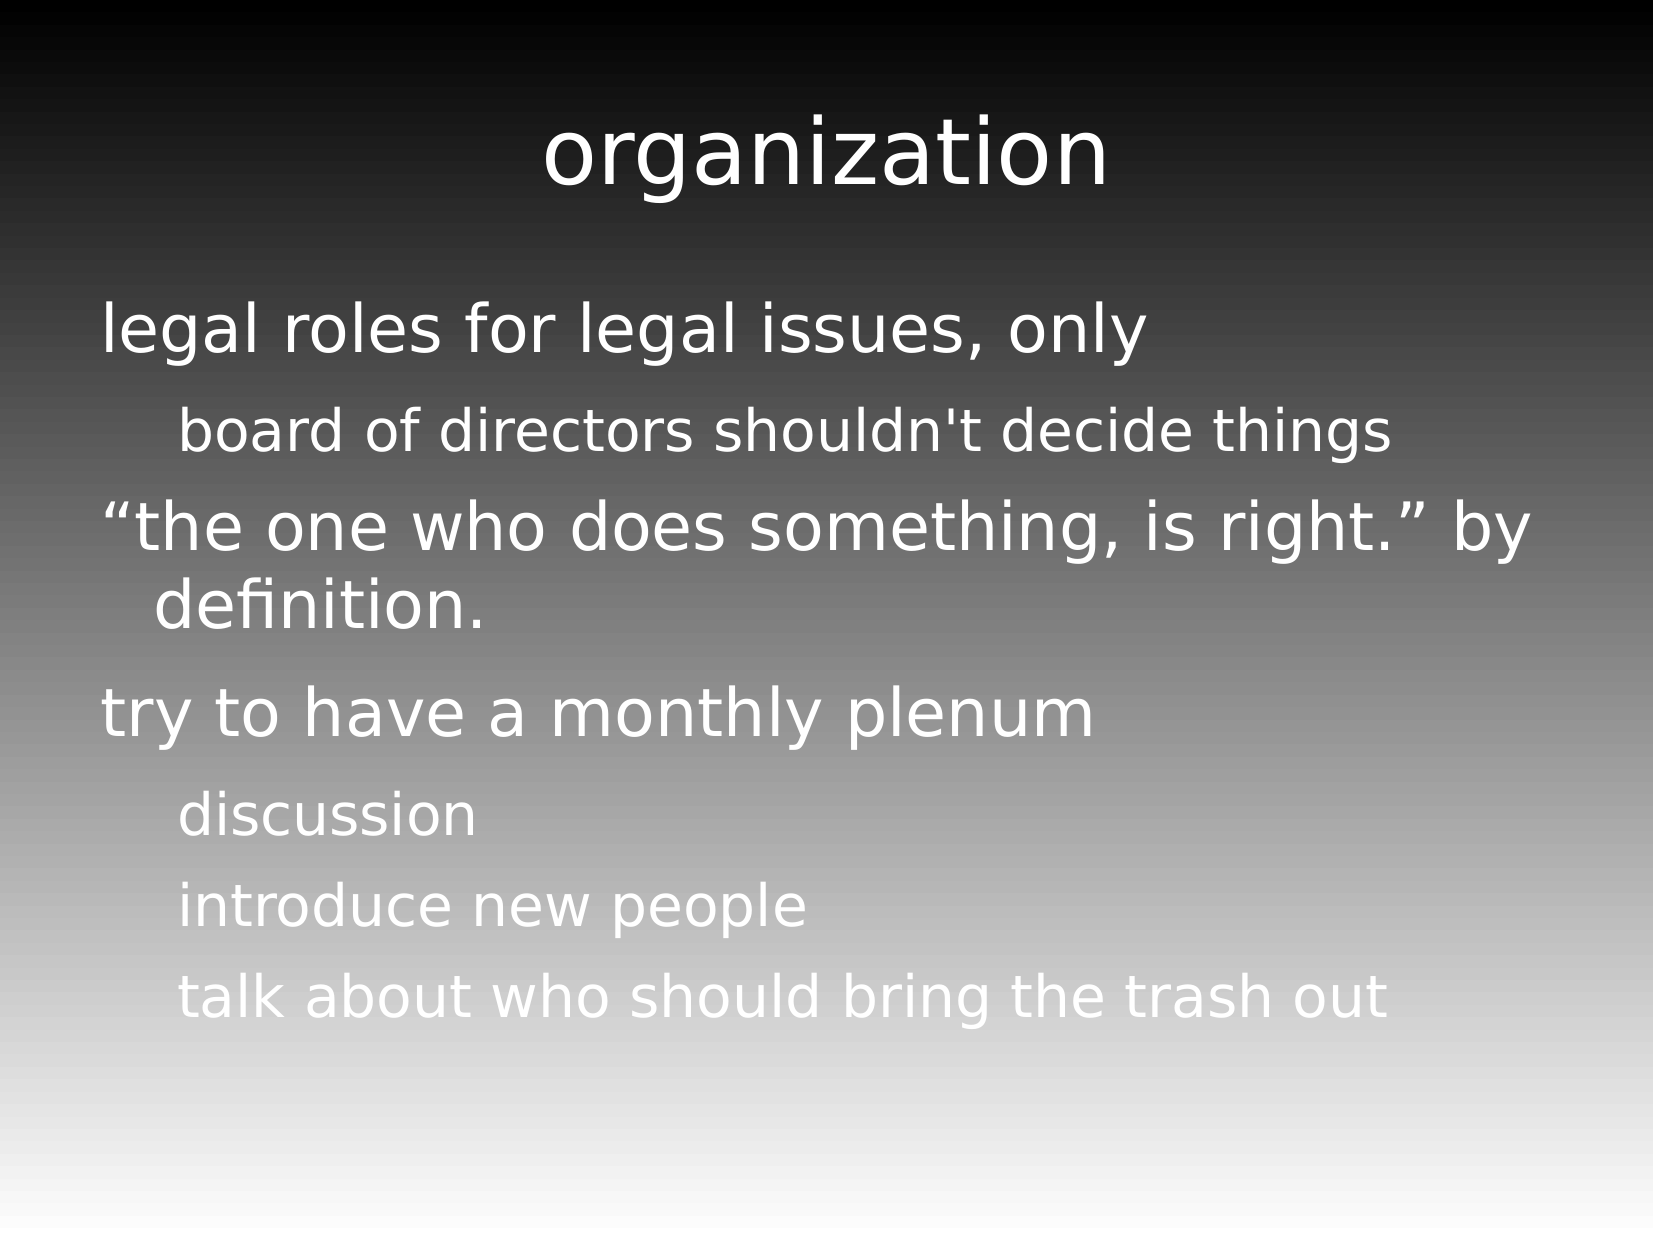

# organization
legal roles for legal issues, only
board of directors shouldn't decide things
“the one who does something, is right.” by definition.
try to have a monthly plenum
discussion
introduce new people
talk about who should bring the trash out